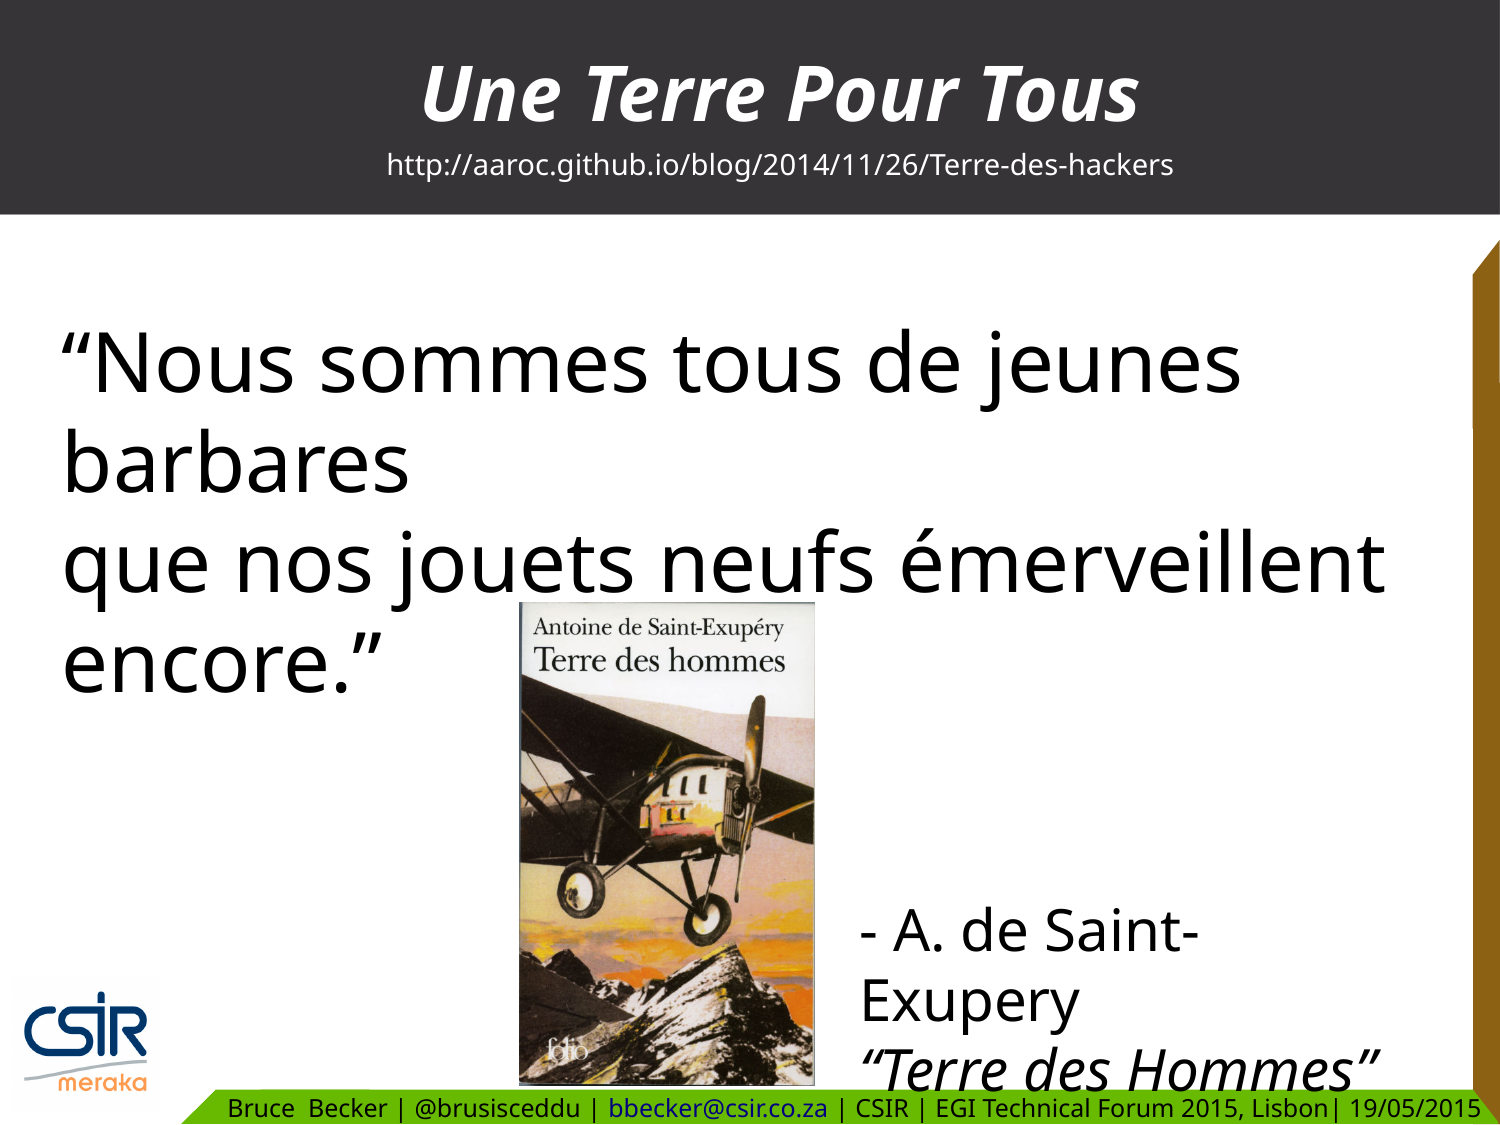

# Une Terre Pour Tous http://aaroc.github.io/blog/2014/11/26/Terre-des-hackers
“Nous sommes tous de jeunes barbares
que nos jouets neufs émerveillent encore.”
- A. de Saint-Exupery
“Terre des Hommes”